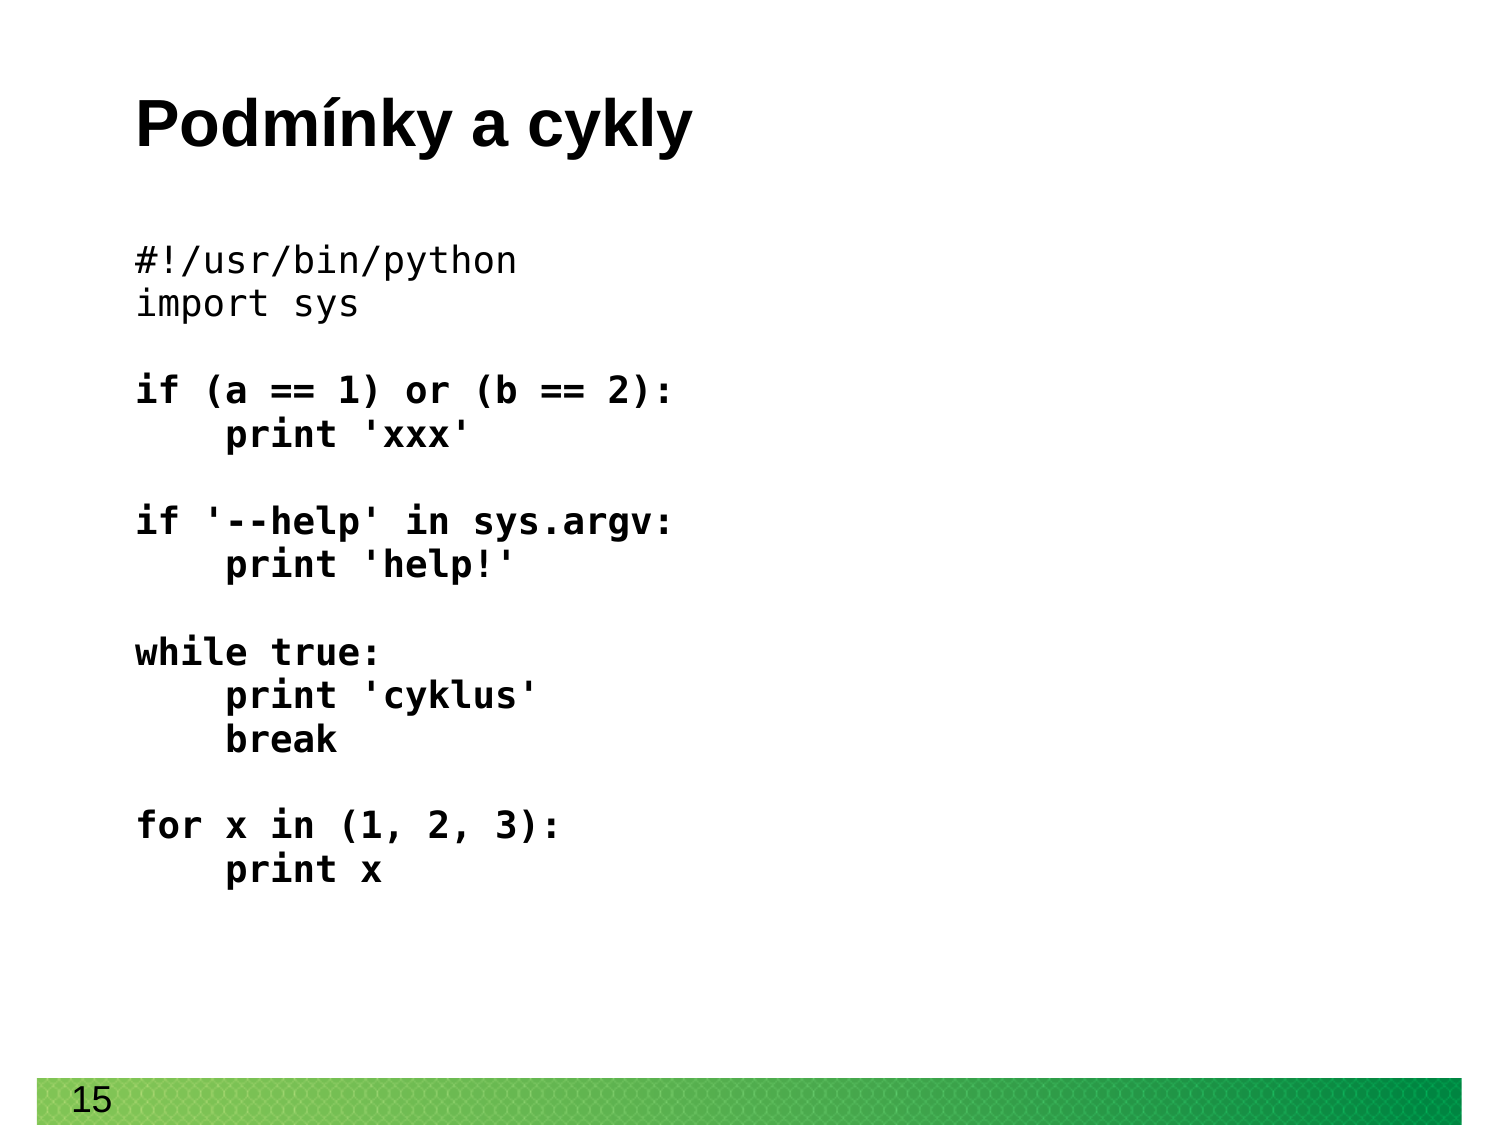

# Podmínky a cykly
#!/usr/bin/python
import sys
if (a == 1) or (b == 2):
 print 'xxx'
if '--help' in sys.argv:
 print 'help!'
while true:
 print 'cyklus'
 break
for x in (1, 2, 3):
 print x